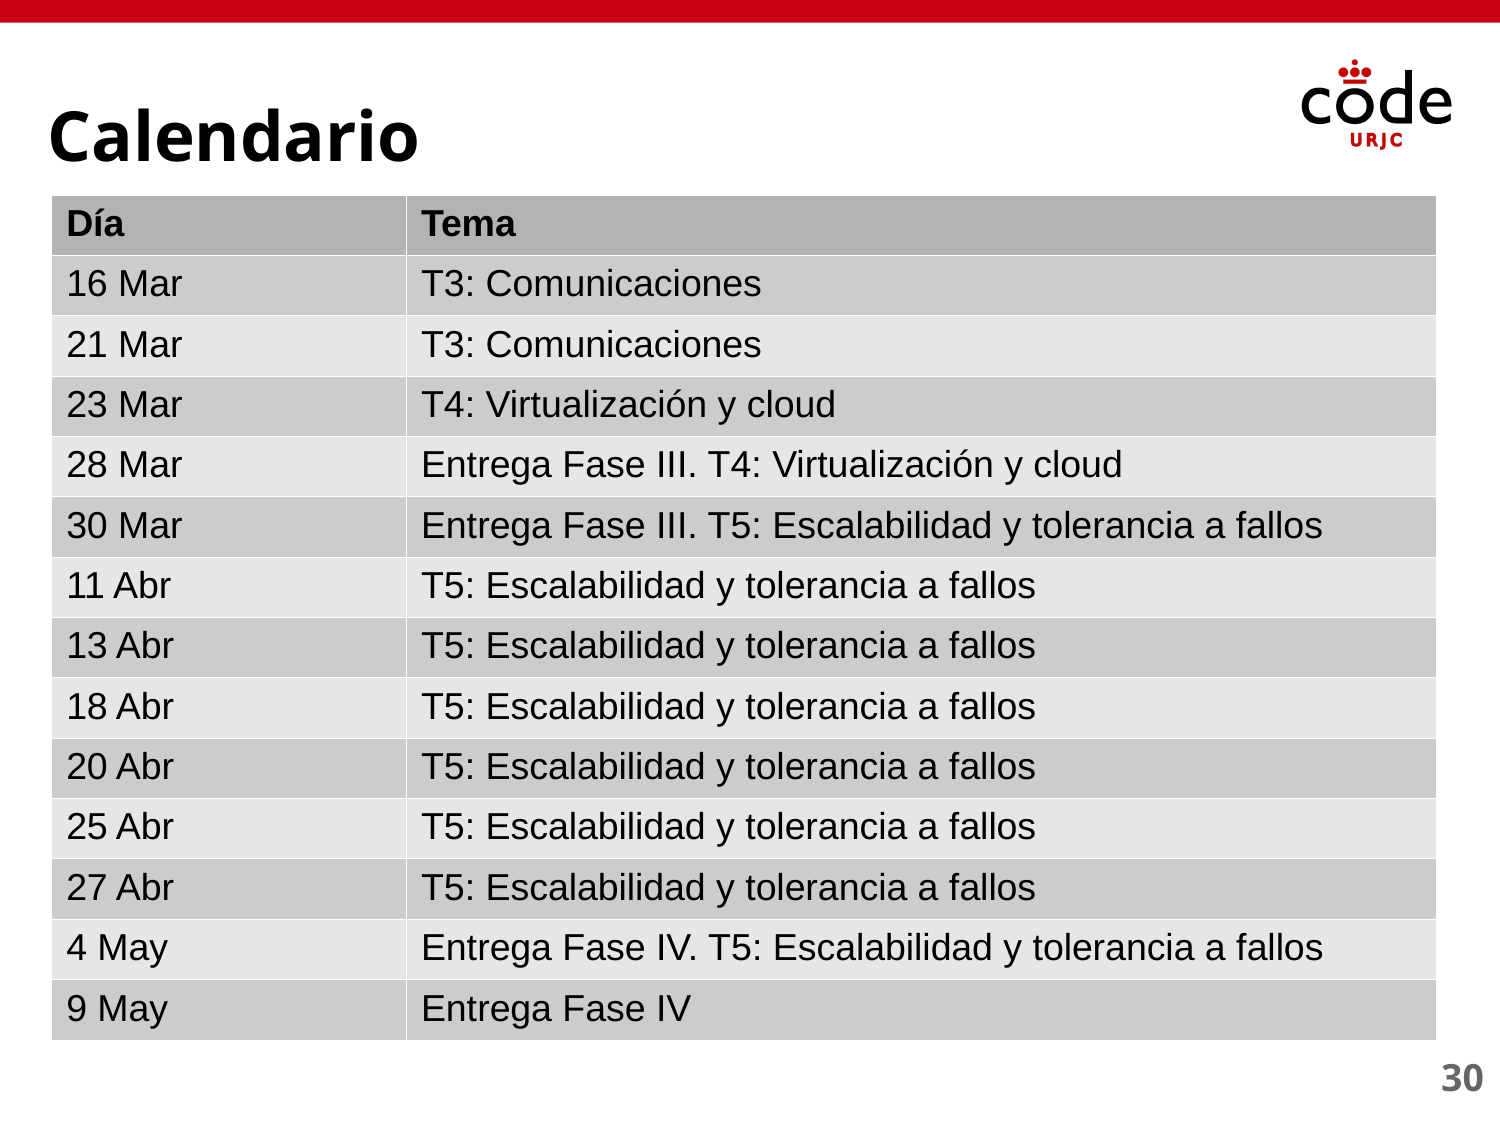

# Calendario
| Día | Tema |
| --- | --- |
| 16 Mar | T3: Comunicaciones |
| 21 Mar | T3: Comunicaciones |
| 23 Mar | T4: Virtualización y cloud |
| 28 Mar | Entrega Fase III. T4: Virtualización y cloud |
| 30 Mar | Entrega Fase III. T5: Escalabilidad y tolerancia a fallos |
| 11 Abr | T5: Escalabilidad y tolerancia a fallos |
| 13 Abr | T5: Escalabilidad y tolerancia a fallos |
| 18 Abr | T5: Escalabilidad y tolerancia a fallos |
| 20 Abr | T5: Escalabilidad y tolerancia a fallos |
| 25 Abr | T5: Escalabilidad y tolerancia a fallos |
| 27 Abr | T5: Escalabilidad y tolerancia a fallos |
| 4 May | Entrega Fase IV. T5: Escalabilidad y tolerancia a fallos |
| 9 May | Entrega Fase IV |